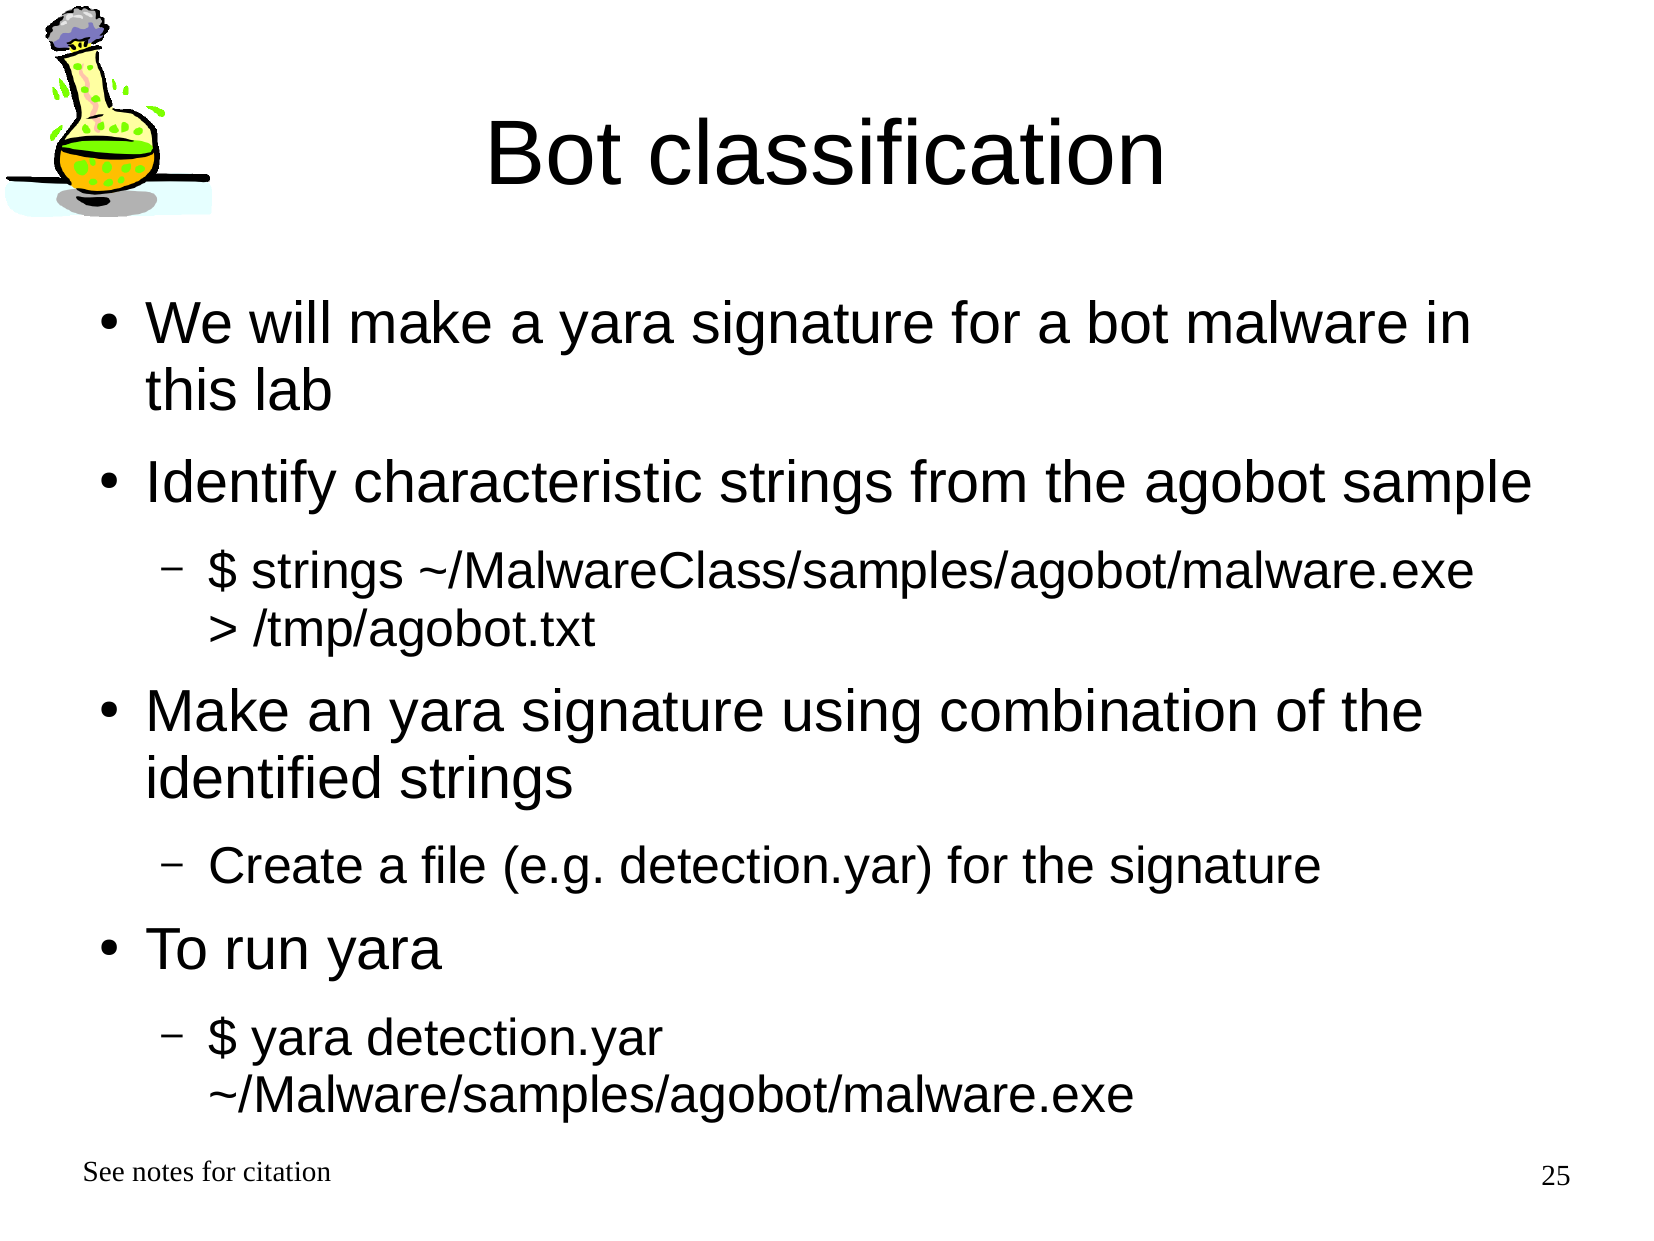

# Bot classification
We will make a yara signature for a bot malware in this lab
Identify characteristic strings from the agobot sample
$ strings ~/MalwareClass/samples/agobot/malware.exe
> /tmp/agobot.txt
Make an yara signature using combination of the identified strings
Create a file (e.g. detection.yar) for the signature
To run yara
$ yara detection.yar ~/Malware/samples/agobot/malware.exe
See notes for citation
25